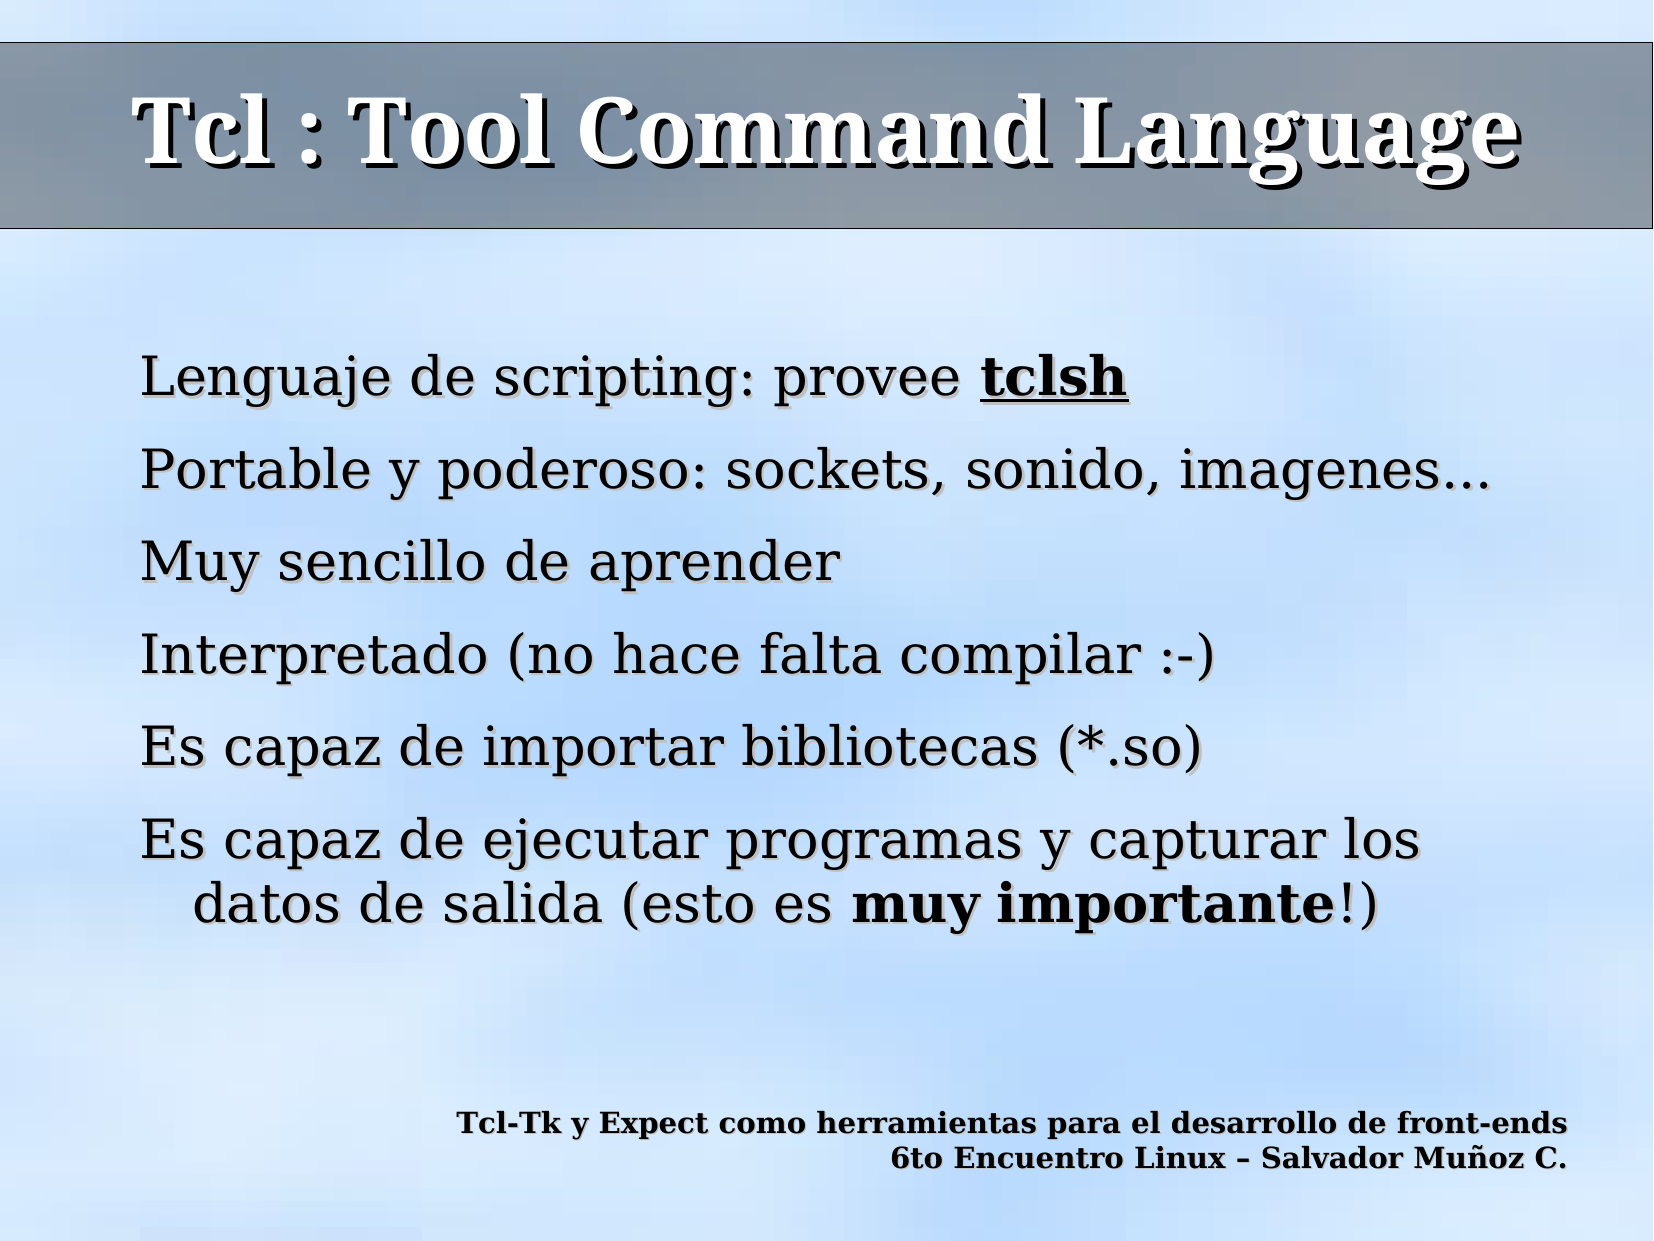

# Tcl : Tool Command Language
Lenguaje de scripting: provee tclsh
Portable y poderoso: sockets, sonido, imagenes...
Muy sencillo de aprender
Interpretado (no hace falta compilar :-)
Es capaz de importar bibliotecas (*.so)
Es capaz de ejecutar programas y capturar los datos de salida (esto es muy importante!)
Tcl-Tk y Expect como herramientas para el desarrollo de front-ends
6to Encuentro Linux – Salvador Muñoz C.